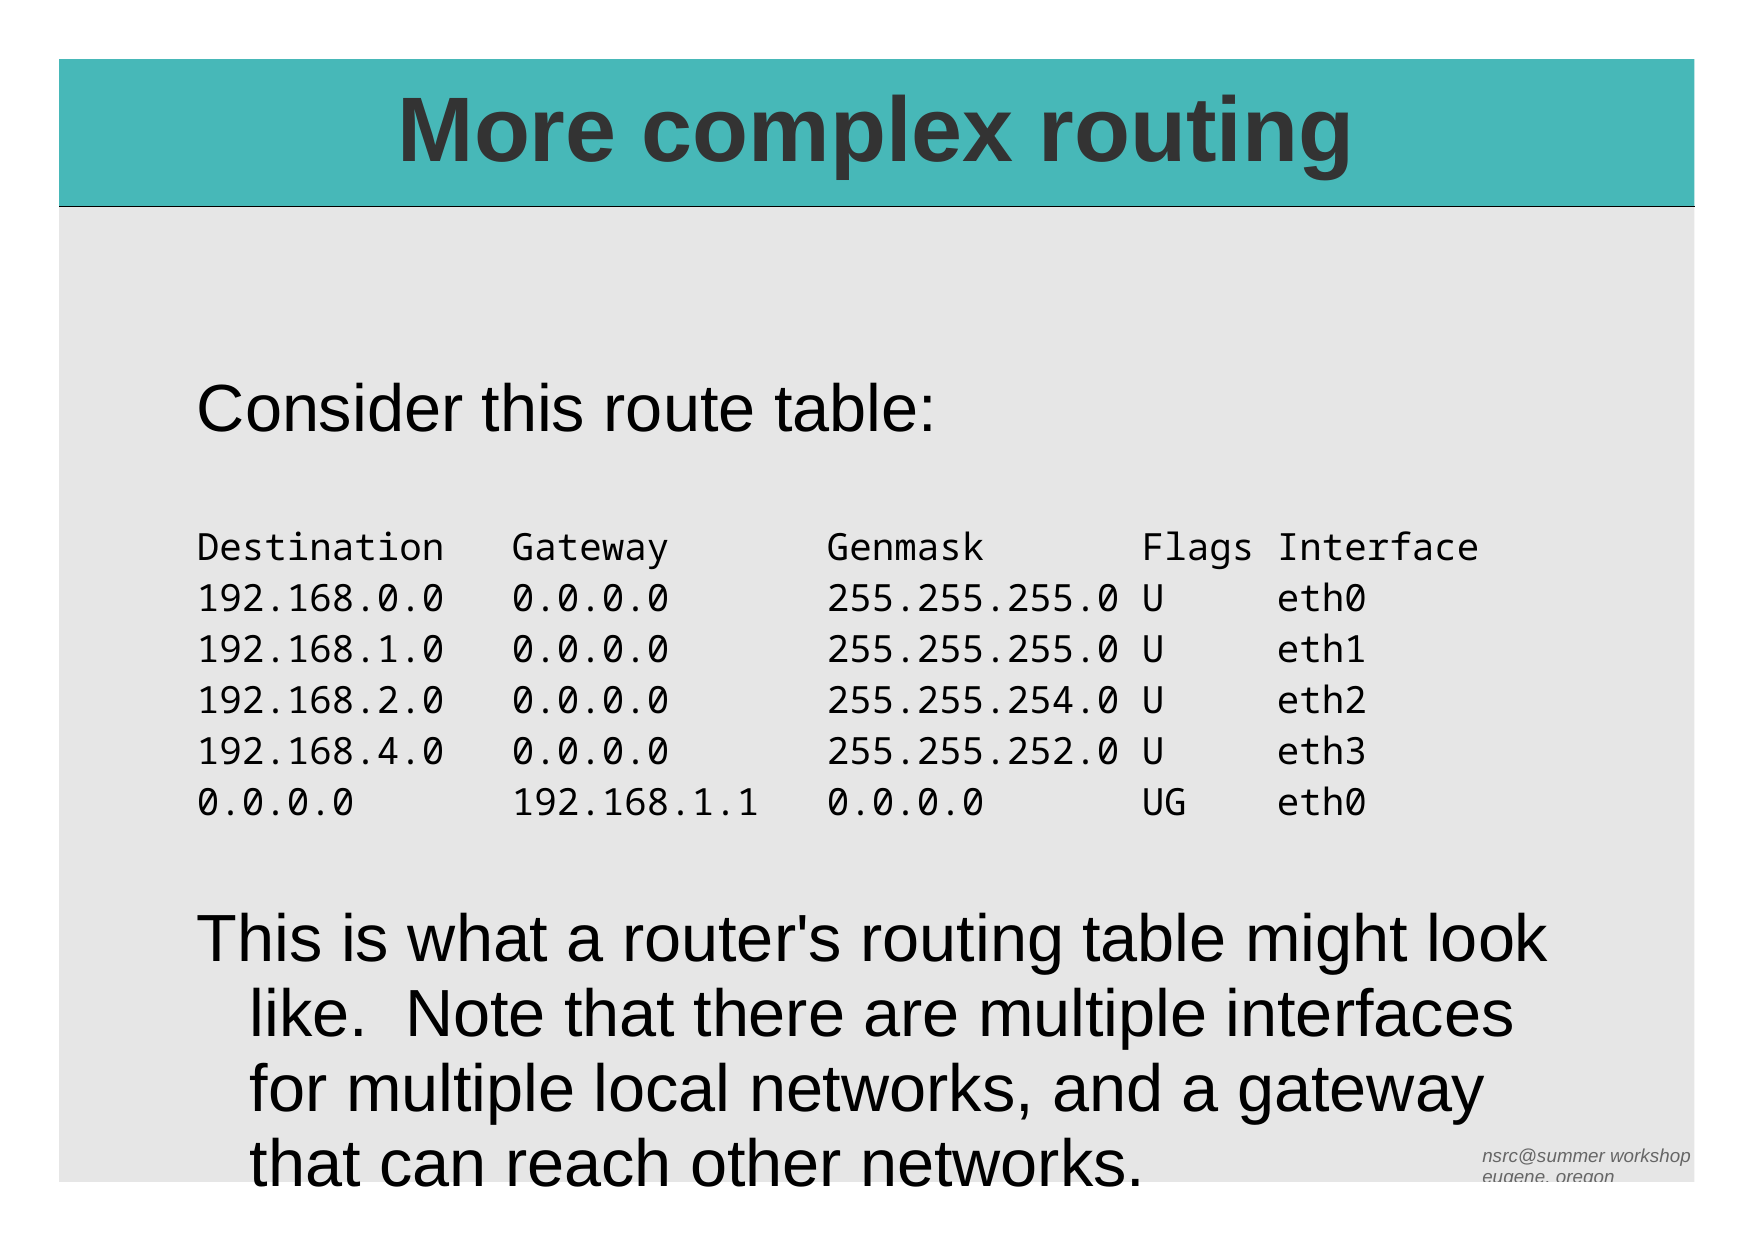

# More complex routing
Consider this route table:
Destination Gateway Genmask Flags Interface
192.168.0.0 0.0.0.0 255.255.255.0 U eth0
192.168.1.0 0.0.0.0 255.255.255.0 U eth1
192.168.2.0 0.0.0.0 255.255.254.0 U eth2
192.168.4.0 0.0.0.0 255.255.252.0 U eth3
0.0.0.0 192.168.1.1 0.0.0.0 UG eth0
This is what a router's routing table might look like. Note that there are multiple interfaces for multiple local networks, and a gateway that can reach other networks.